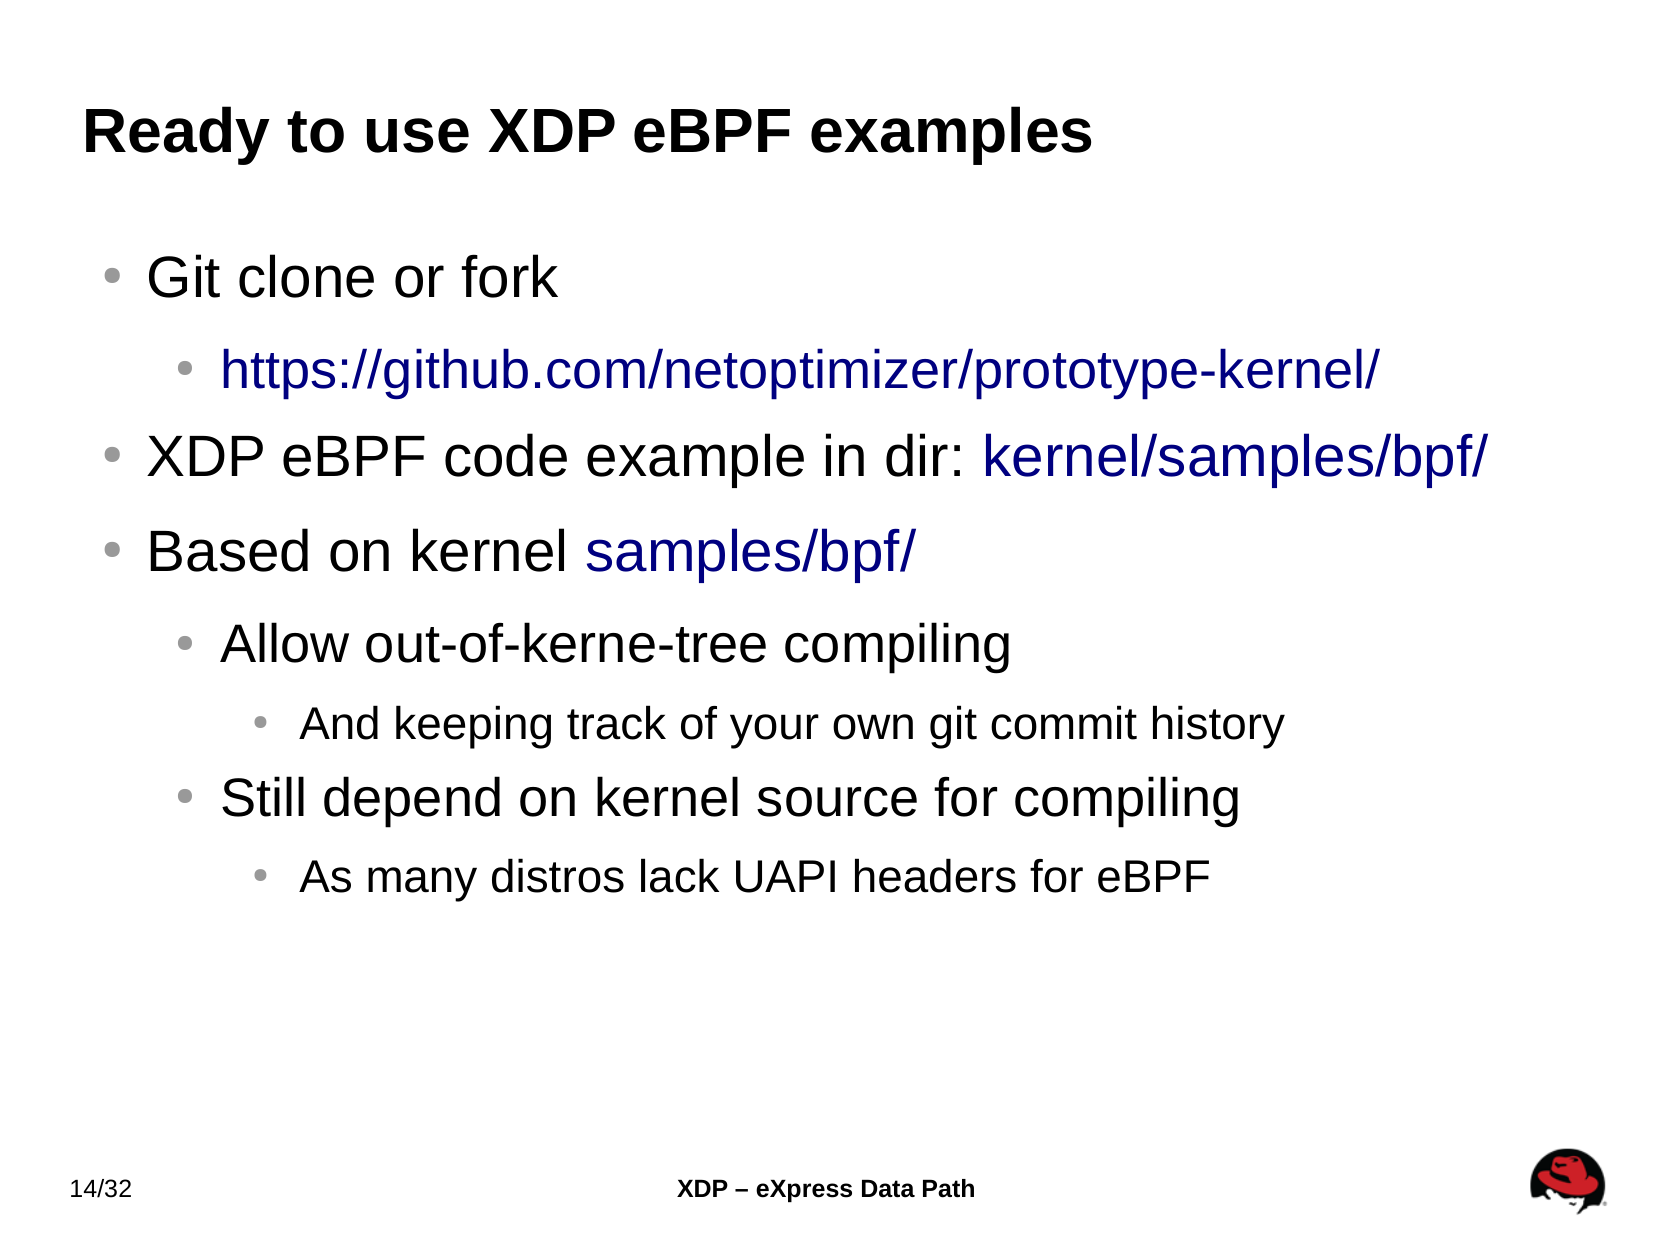

# Ready to use XDP eBPF examples
Git clone or fork
https://github.com/netoptimizer/prototype-kernel/
XDP eBPF code example in dir: kernel/samples/bpf/
Based on kernel samples/bpf/
Allow out-of-kerne-tree compiling
And keeping track of your own git commit history
Still depend on kernel source for compiling
As many distros lack UAPI headers for eBPF